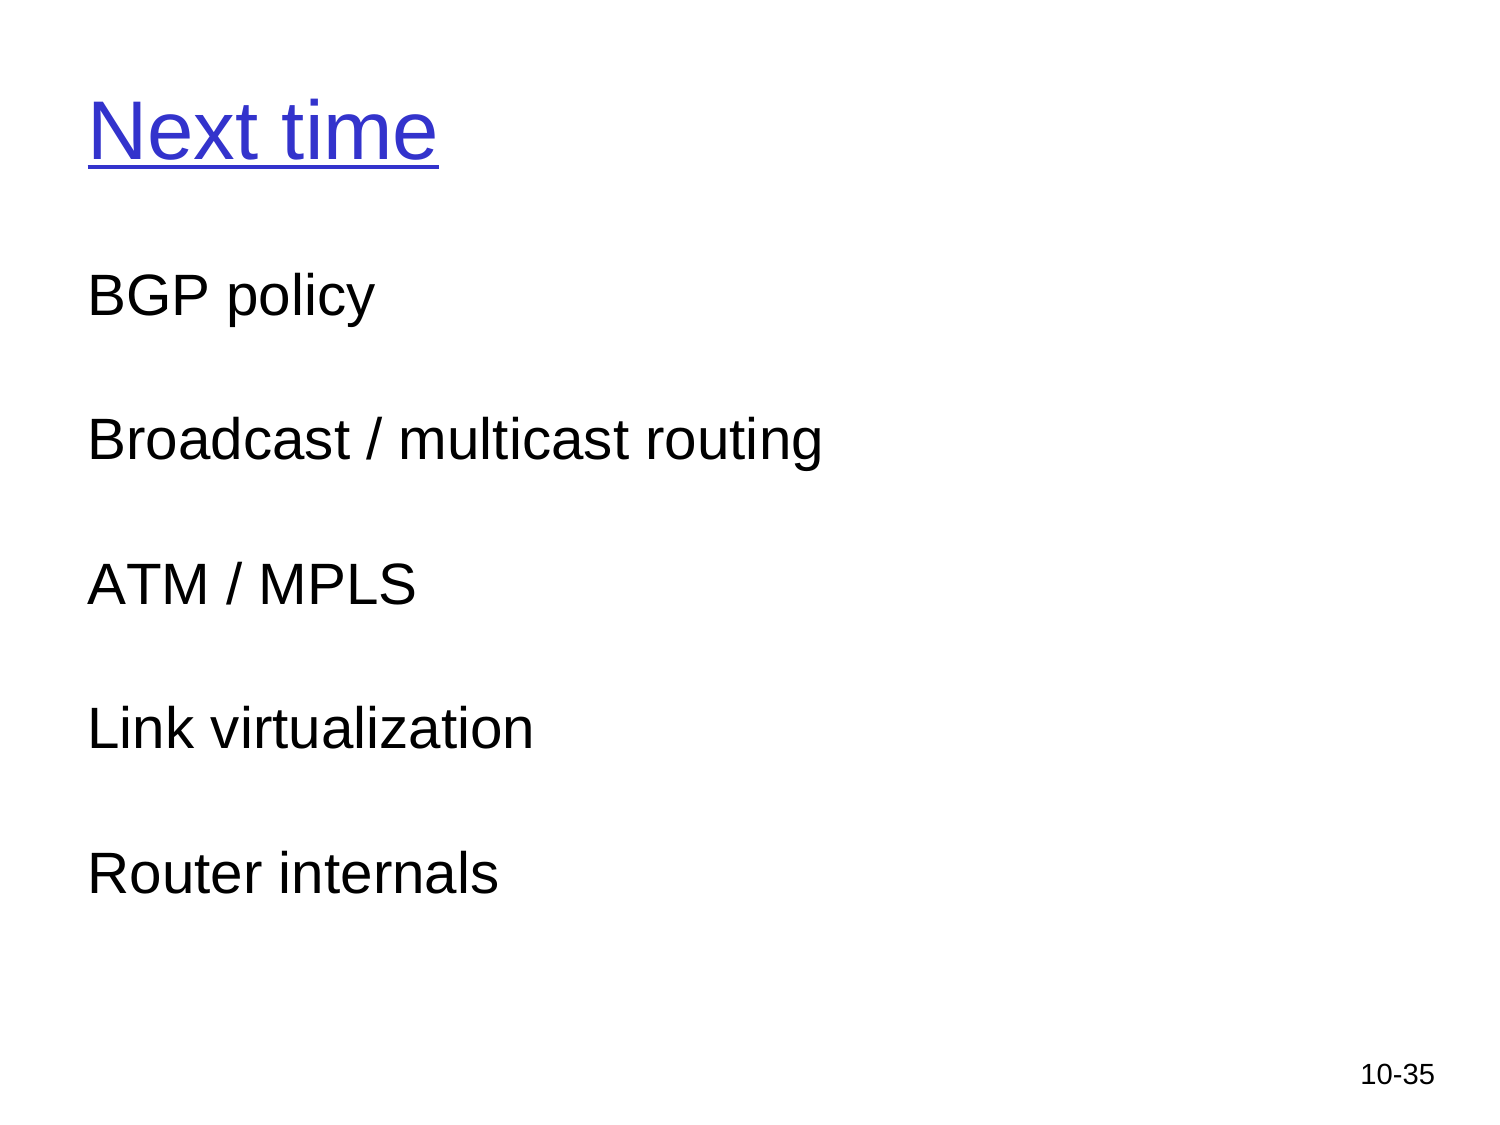

# Next time
BGP policy
Broadcast / multicast routing
ATM / MPLS
Link virtualization
Router internals
35